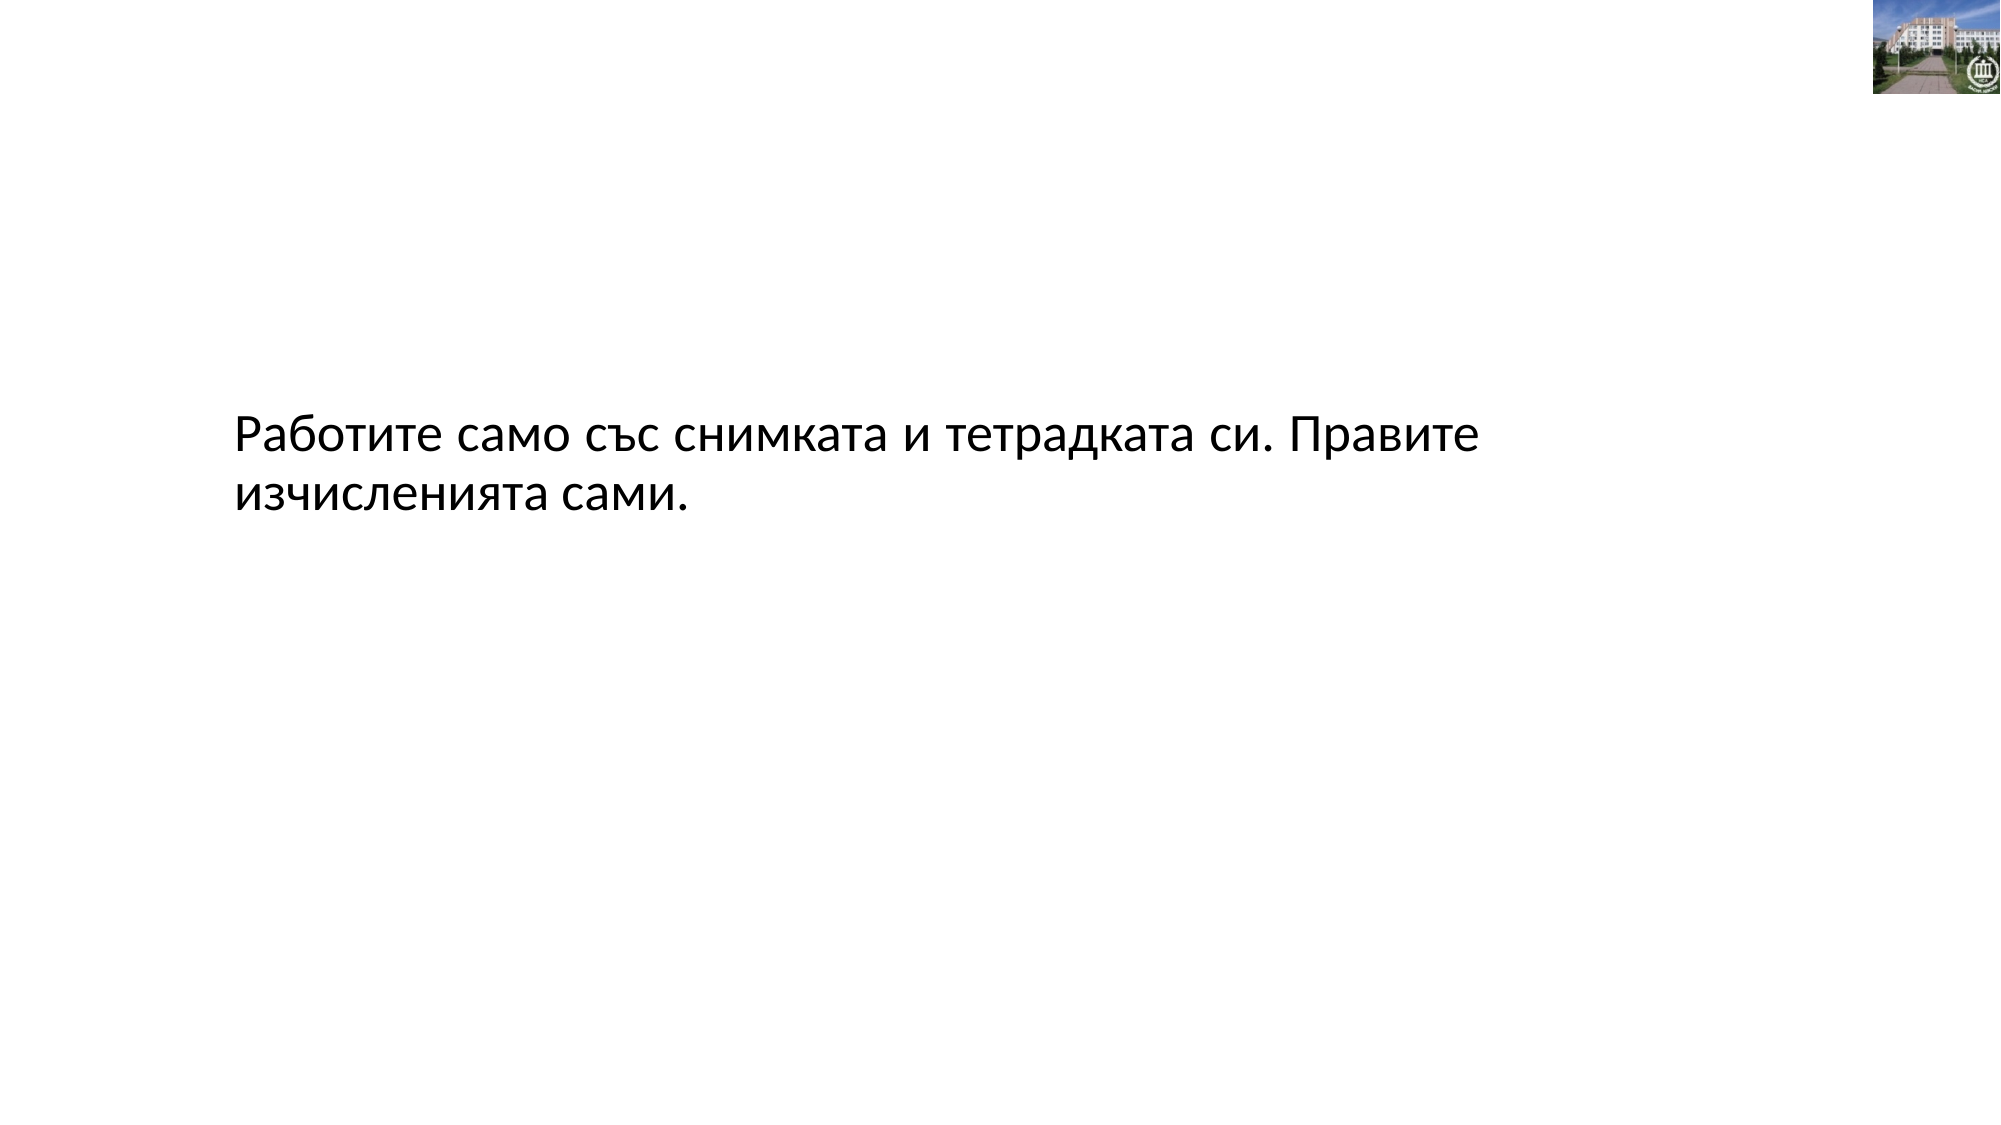

# Работите само със снимката и тетрадката си. Правите изчисленията сами.